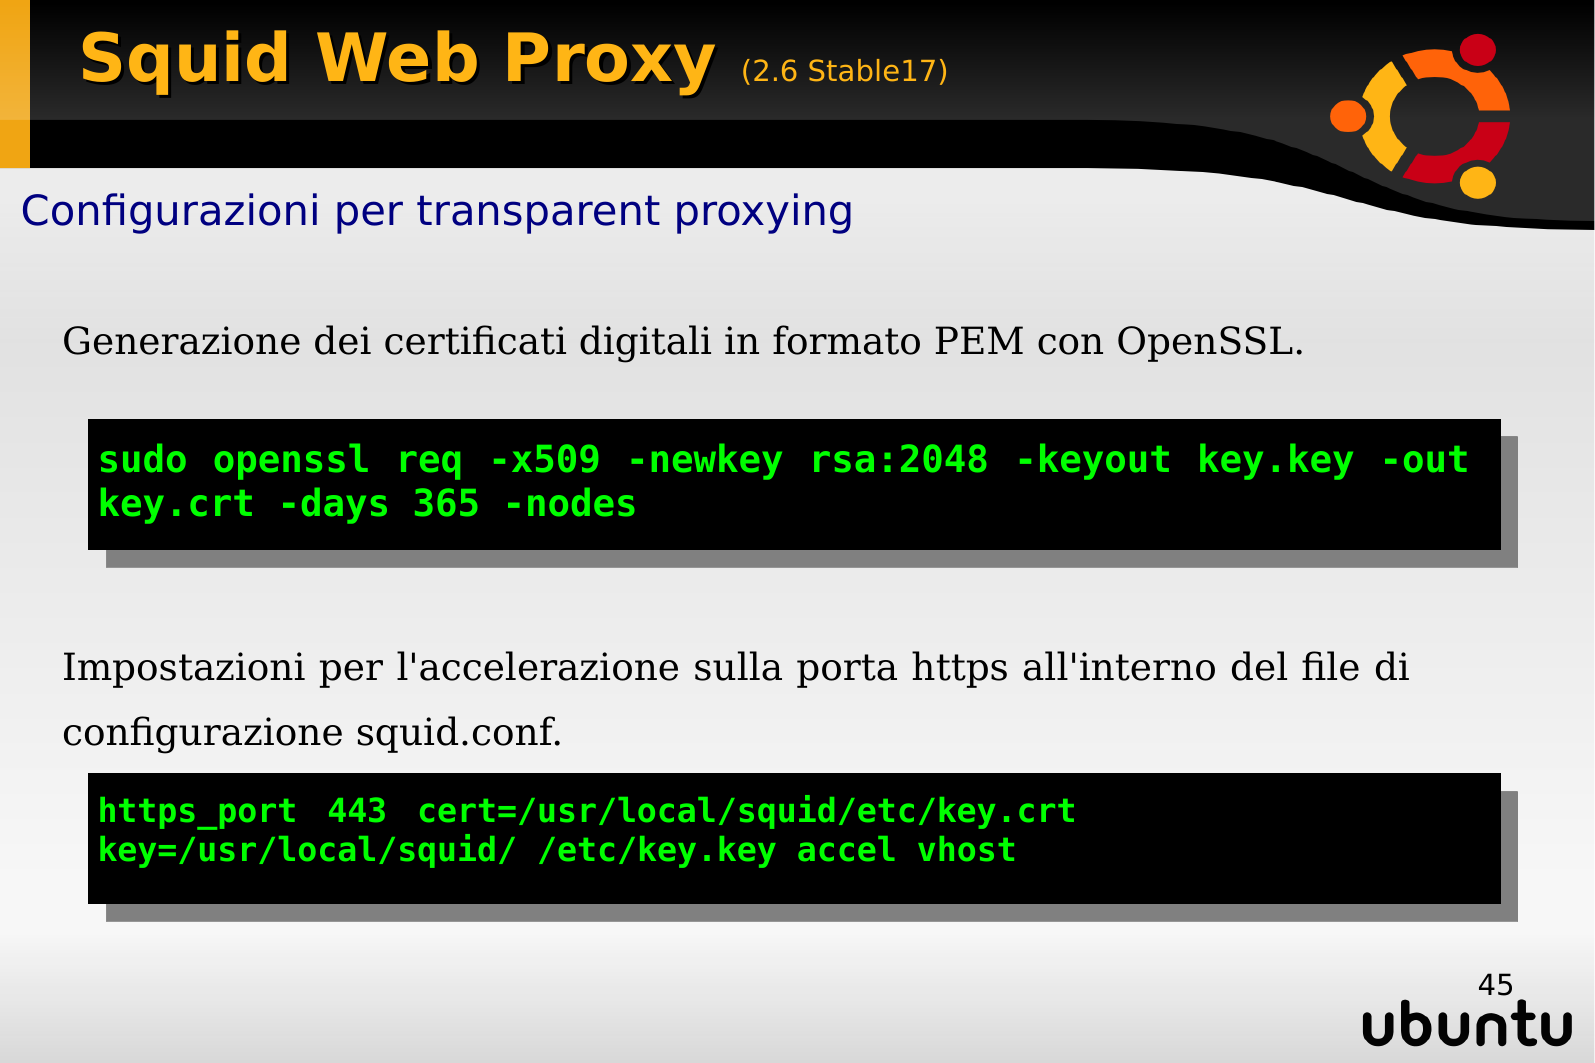

Squid Web Proxy (2.6 Stable17)
Configurazioni per transparent proxying
Generazione dei certificati digitali in formato PEM con OpenSSL.
Impostazioni per l'accelerazione sulla porta https all'interno del file di configurazione squid.conf.
sudo openssl req -x509 -newkey rsa:2048 -keyout key.key -out key.crt -days 365 -nodes
https_port 443 cert=/usr/local/squid/etc/key.crt key=/usr/local/squid/ /etc/key.key accel vhost
45